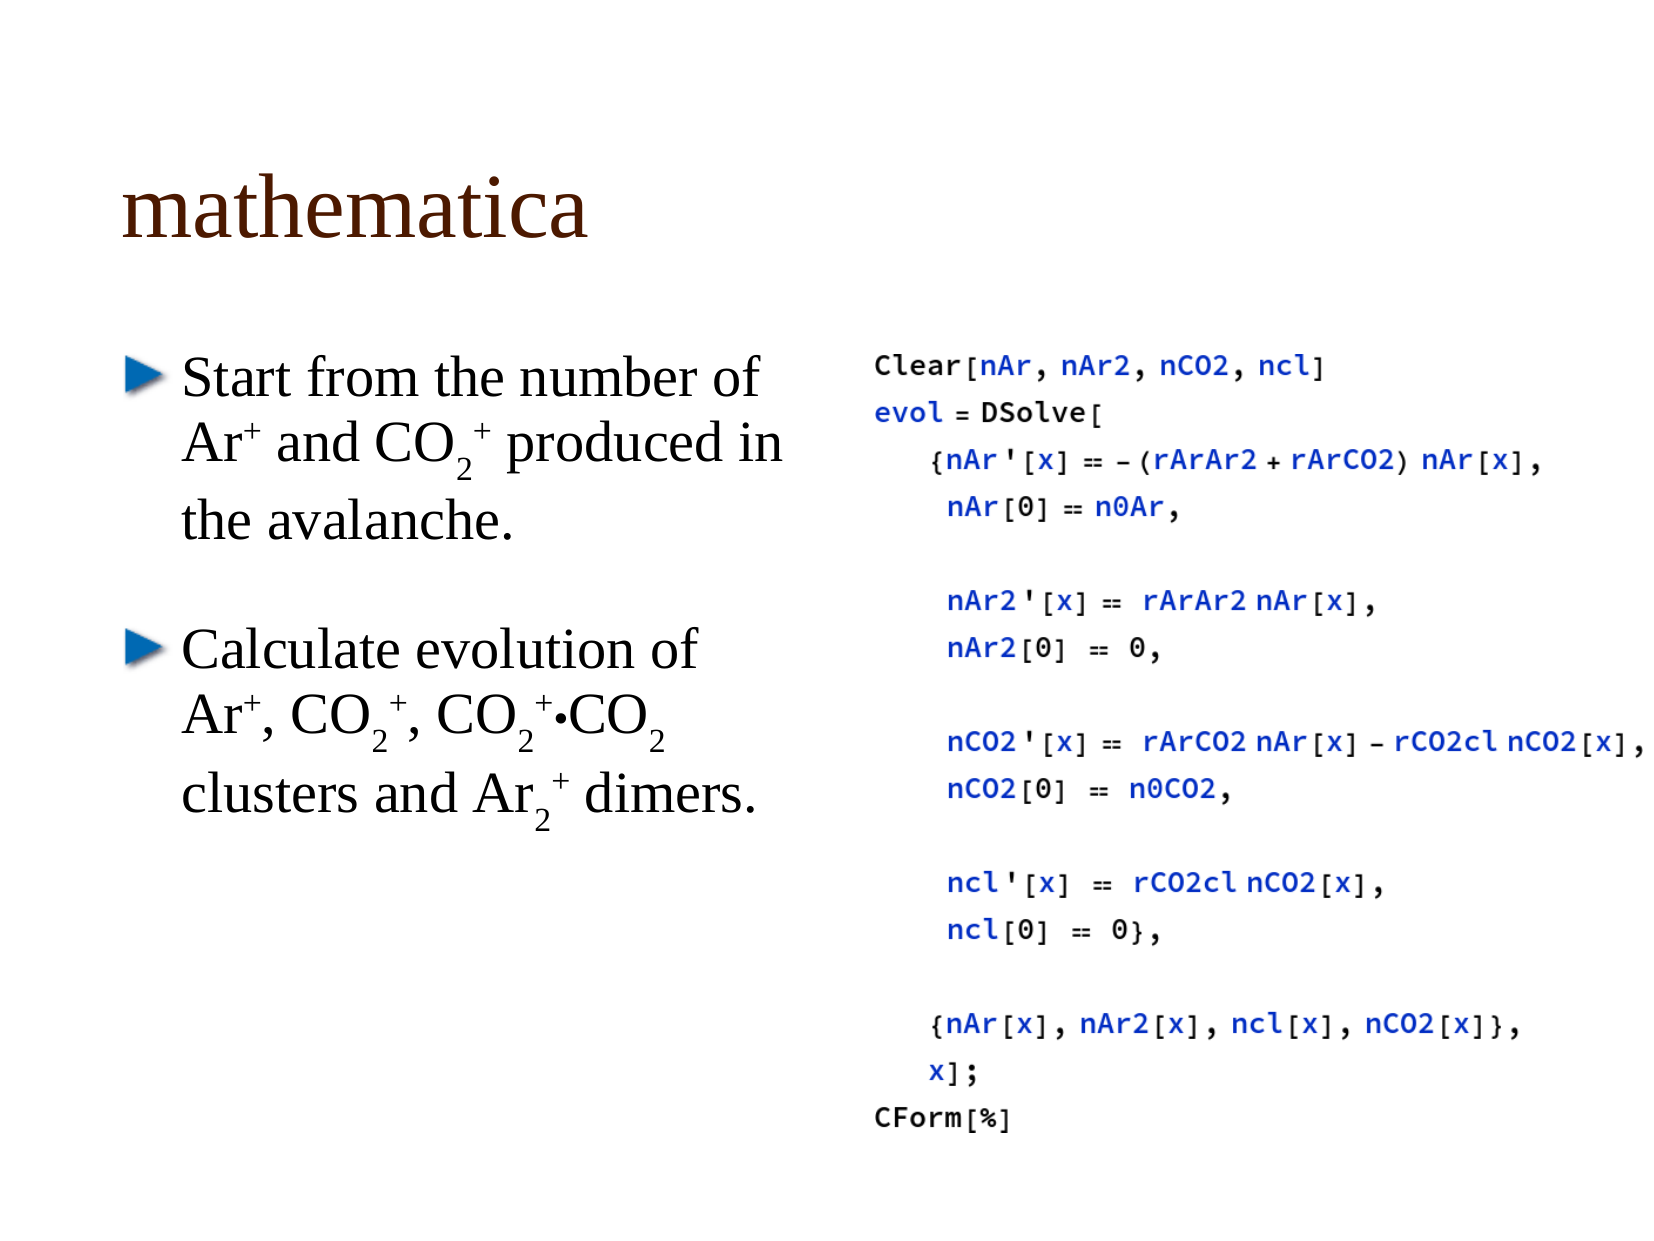

# mathematica
Start from the number of Ar+ and CO2+ produced in the avalanche.
Calculate evolution of Ar+, CO2+, CO2+CO2 clusters and Ar2+ dimers.